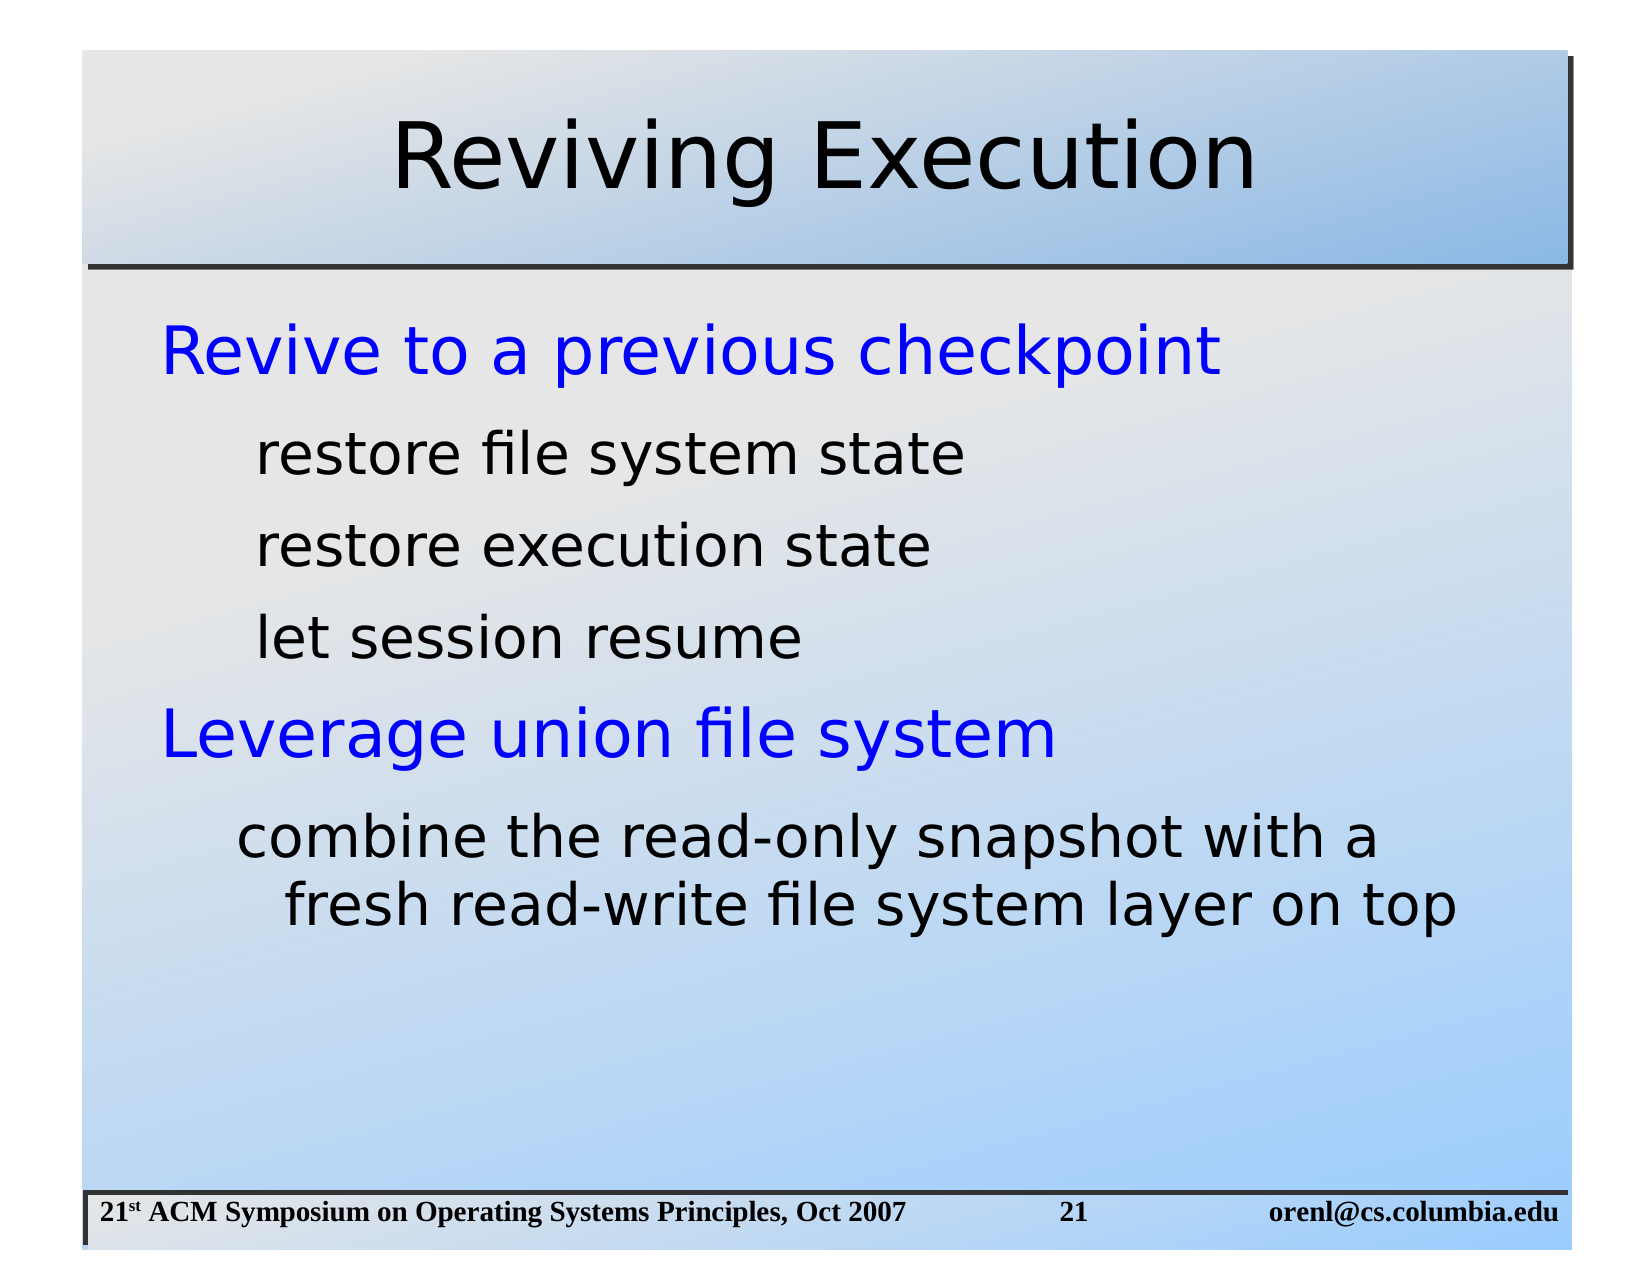

# Reviving Execution
Revive to a previous checkpoint
 restore file system state
 restore execution state
 let session resume
Leverage union file system
combine the read-only snapshot with a fresh read-write file system layer on top